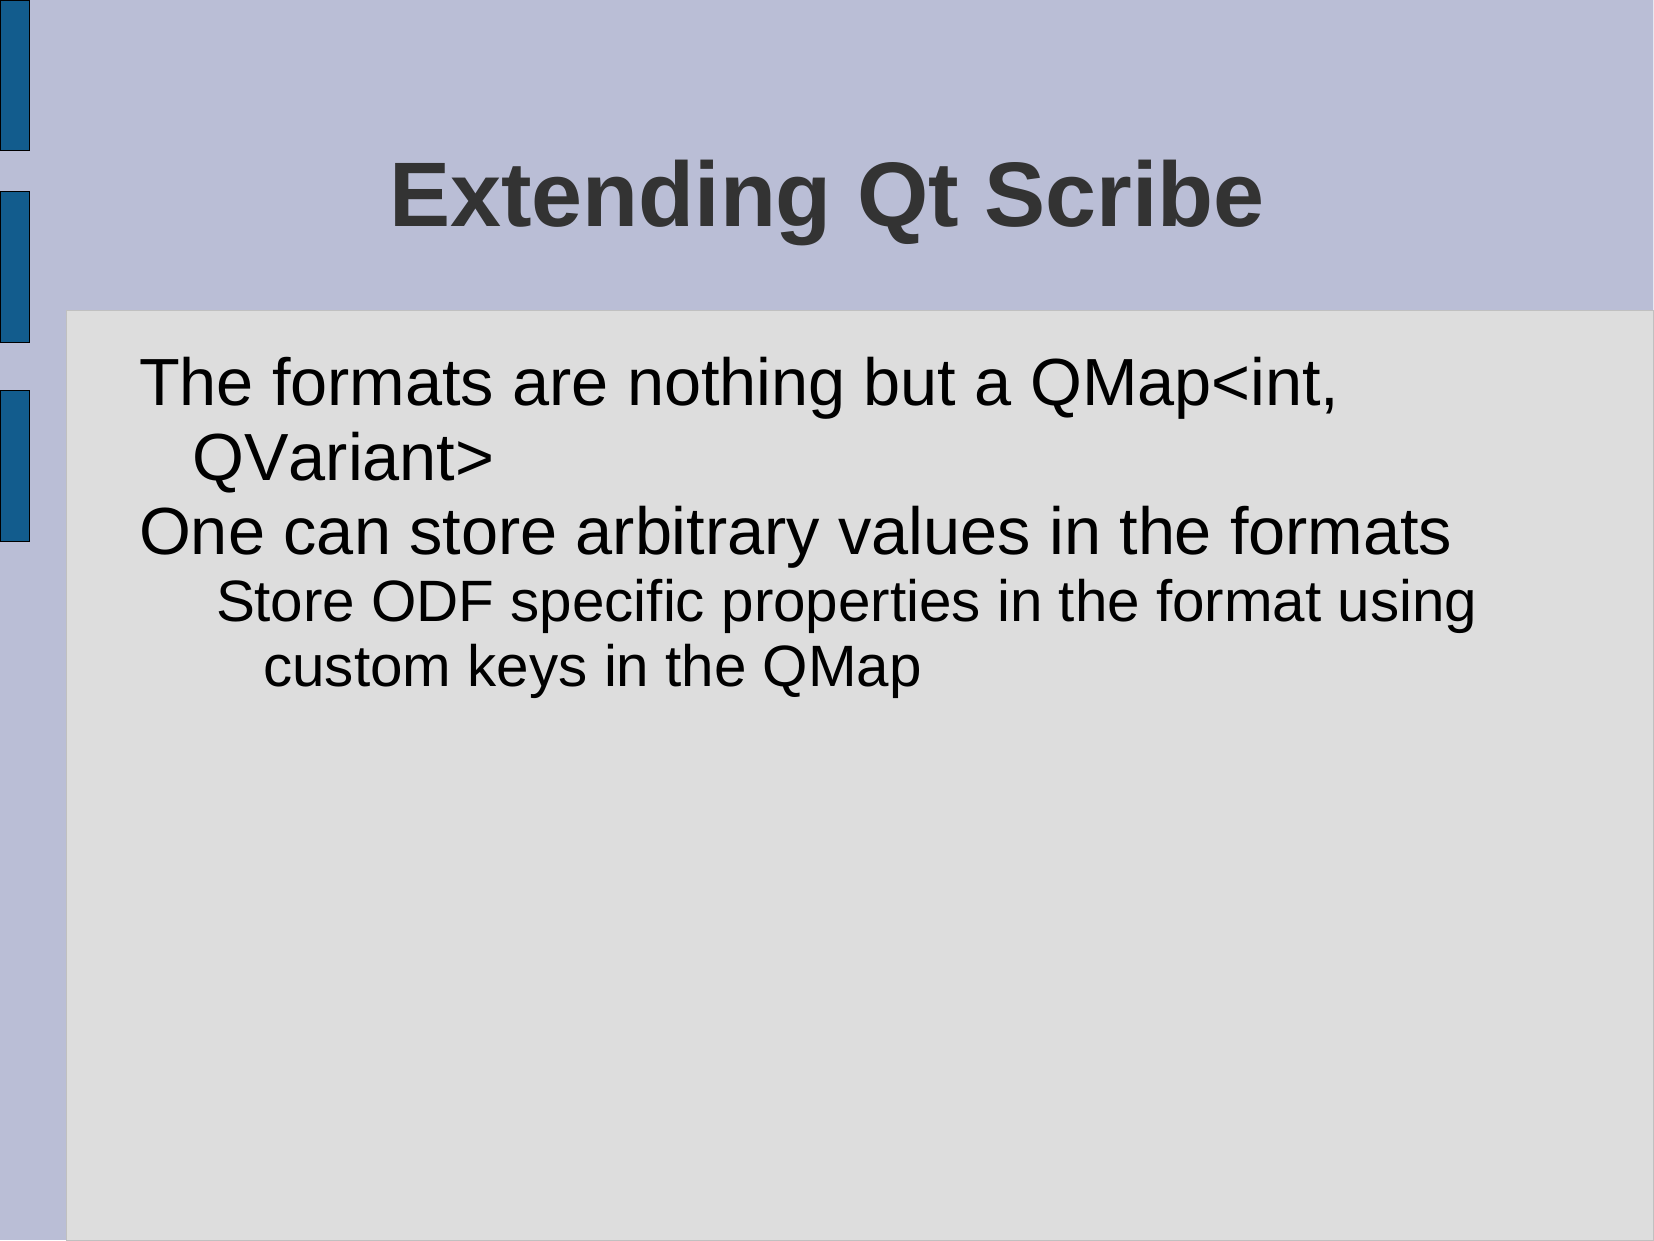

# Extending Qt Scribe
The formats are nothing but a QMap<int, QVariant>
One can store arbitrary values in the formats
Store ODF specific properties in the format using custom keys in the QMap